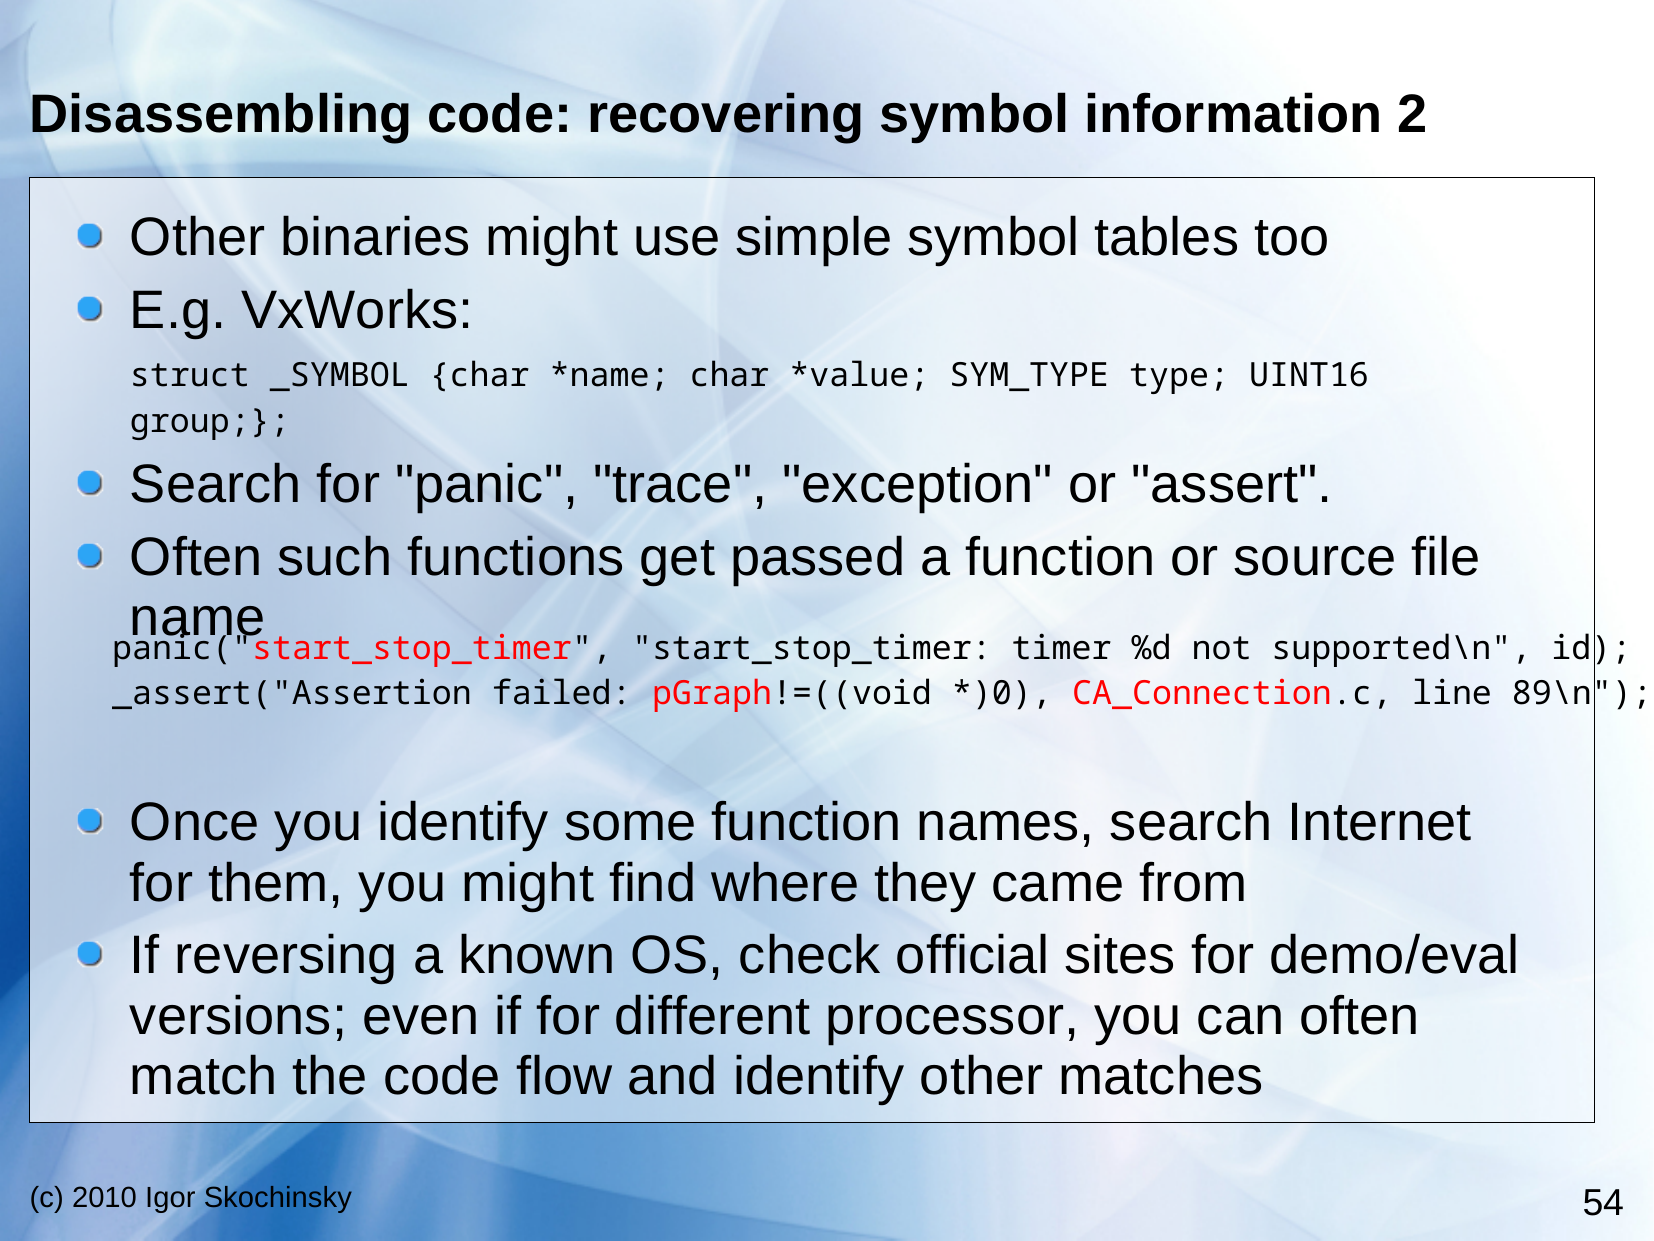

# Disassembling code: recovering symbol information 2
Other binaries might use simple symbol tables too
E.g. VxWorks:
struct _SYMBOL {char *name; char *value; SYM_TYPE type; UINT16 group;};
Search for "panic", "trace", "exception" or "assert".
Often such functions get passed a function or source file name
Once you identify some function names, search Internet for them, you might find where they came from
If reversing a known OS, check official sites for demo/eval versions; even if for different processor, you can often match the code flow and identify other matches
panic("start_stop_timer", "start_stop_timer: timer %d not supported\n", id);
_assert("Assertion failed: pGraph!=((void *)0), CA_Connection.c, line 89\n");
(c) 2010 Igor Skochinsky
54